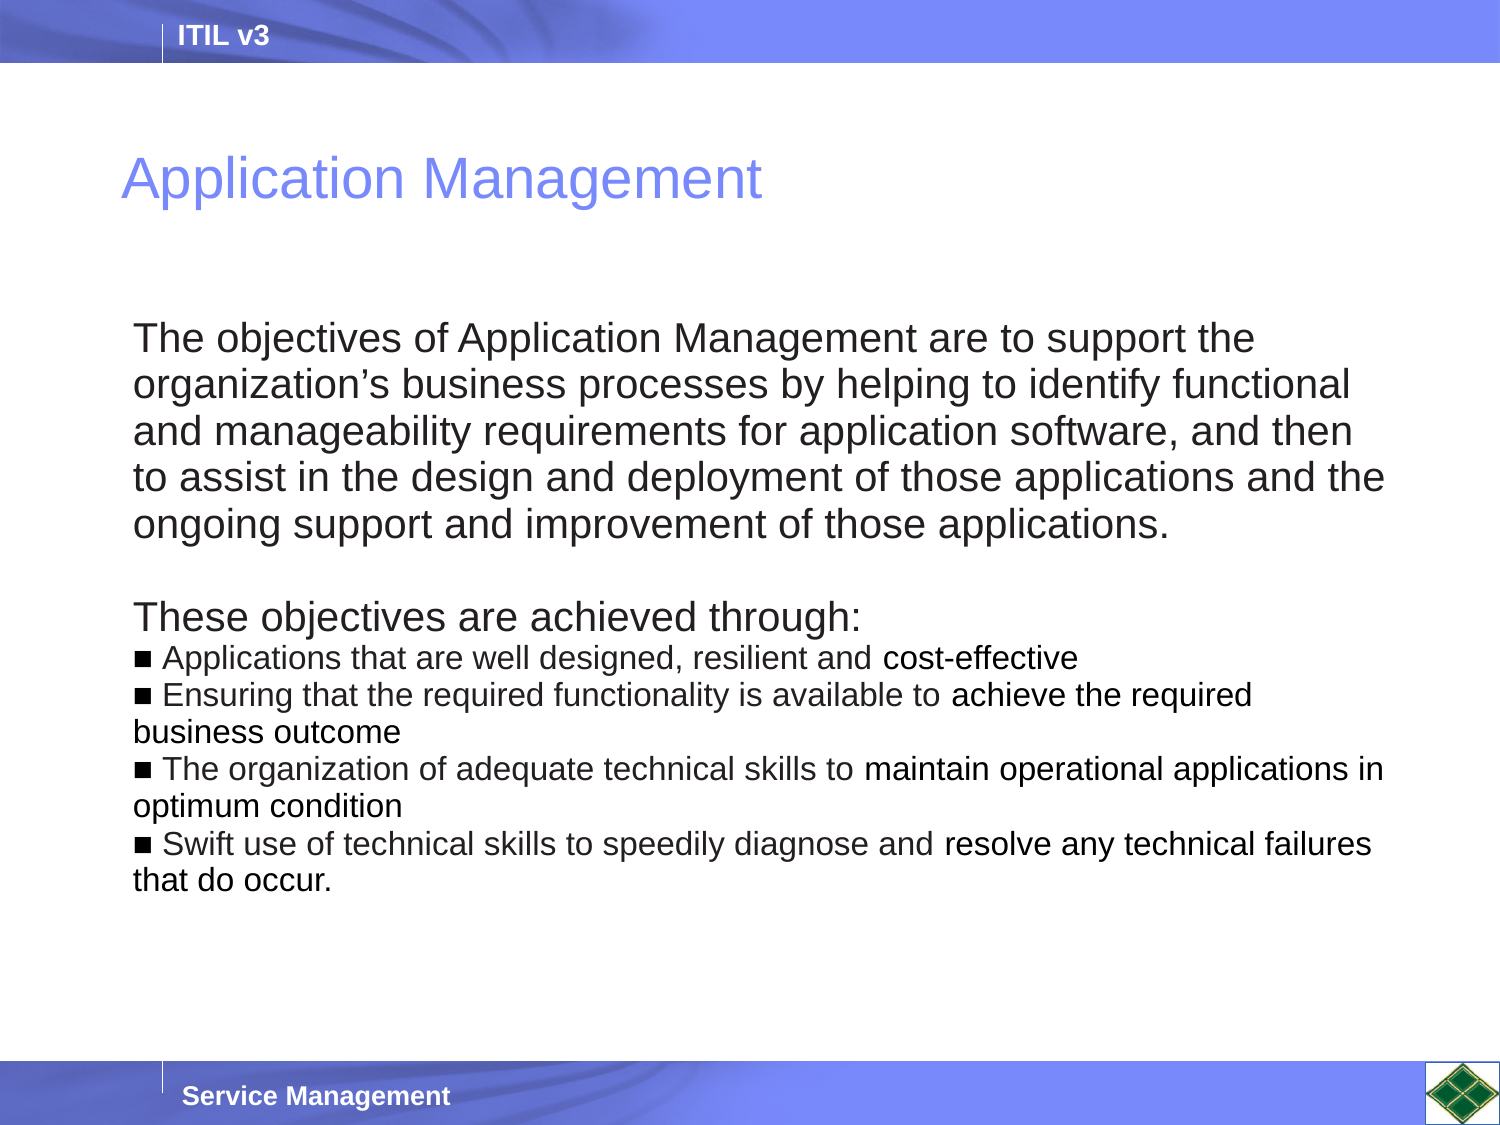

Application Management
The objectives of Application Management are to support the organization’s business processes by helping to identify functional and manageability requirements for application software, and then to assist in the design and deployment of those applications and the ongoing support and improvement of those applications.
These objectives are achieved through:
■ Applications that are well designed, resilient and cost-effective
■ Ensuring that the required functionality is available to achieve the required business outcome
■ The organization of adequate technical skills to maintain operational applications in optimum condition
■ Swift use of technical skills to speedily diagnose and resolve any technical failures that do occur.